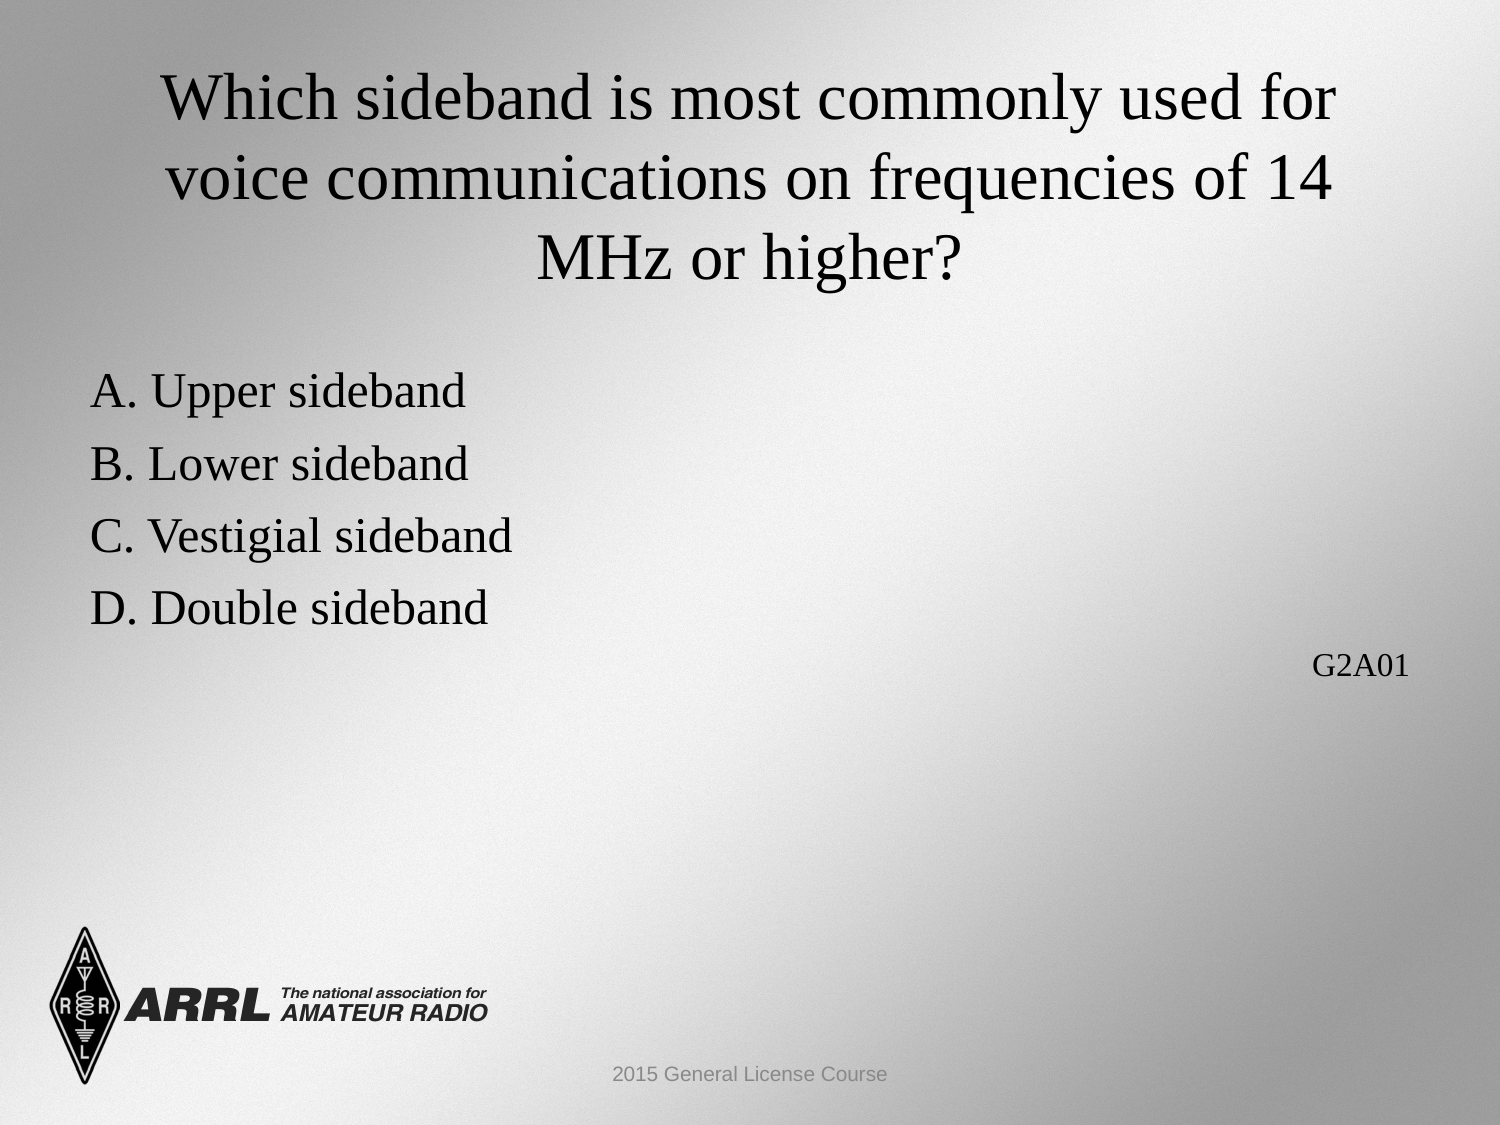

# Which sideband is most commonly used for voice communications on frequencies of 14 MHz or higher?
A. Upper sideband
B. Lower sideband
C. Vestigial sideband
D. Double sideband
 G2A01
2015 General License Course